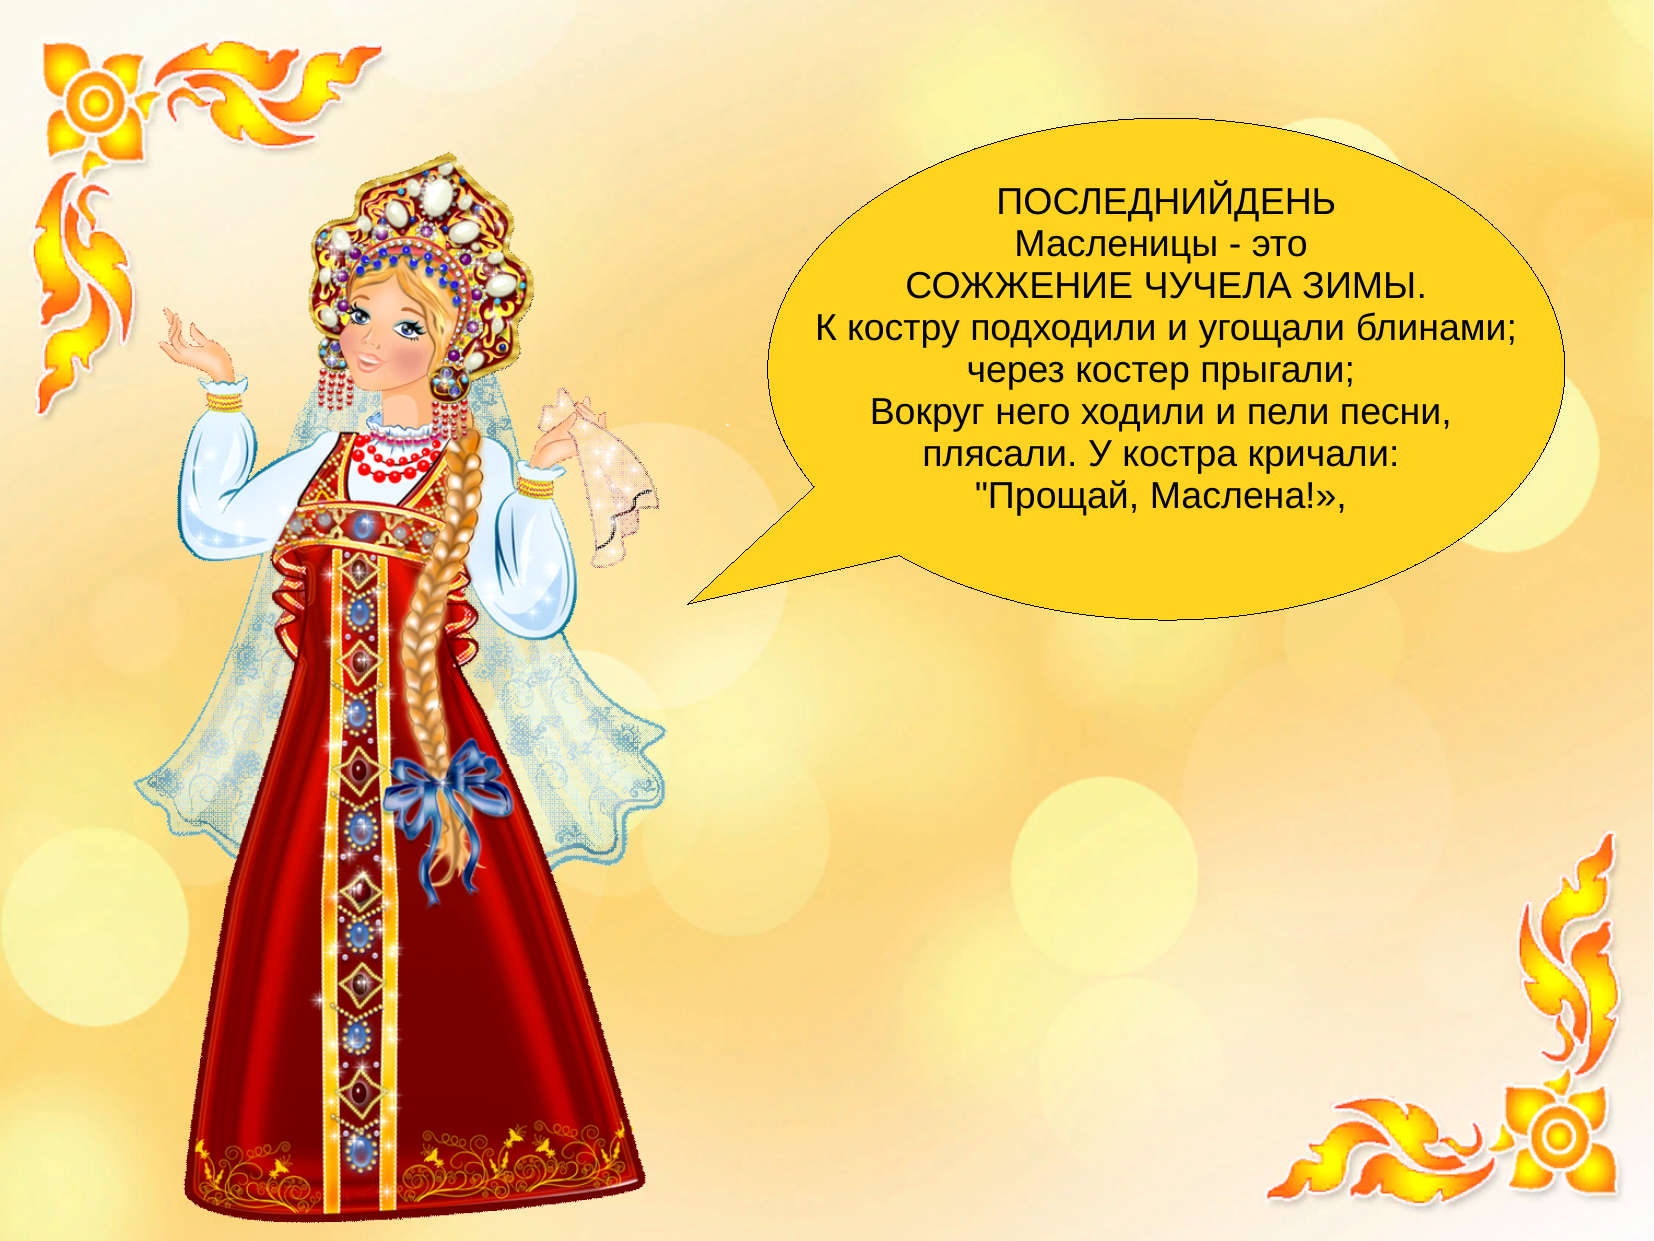

ПОСЛЕДНИЙДЕНЬ
Масленицы - это
СОЖЖЕНИЕ ЧУЧЕЛА ЗИМЫ.
 К костру подходили и угощали блинами;
через костер прыгали;
Вокруг него ходили и пели песни,
плясали. У костра кричали:
"Прощай, Маслена!»,